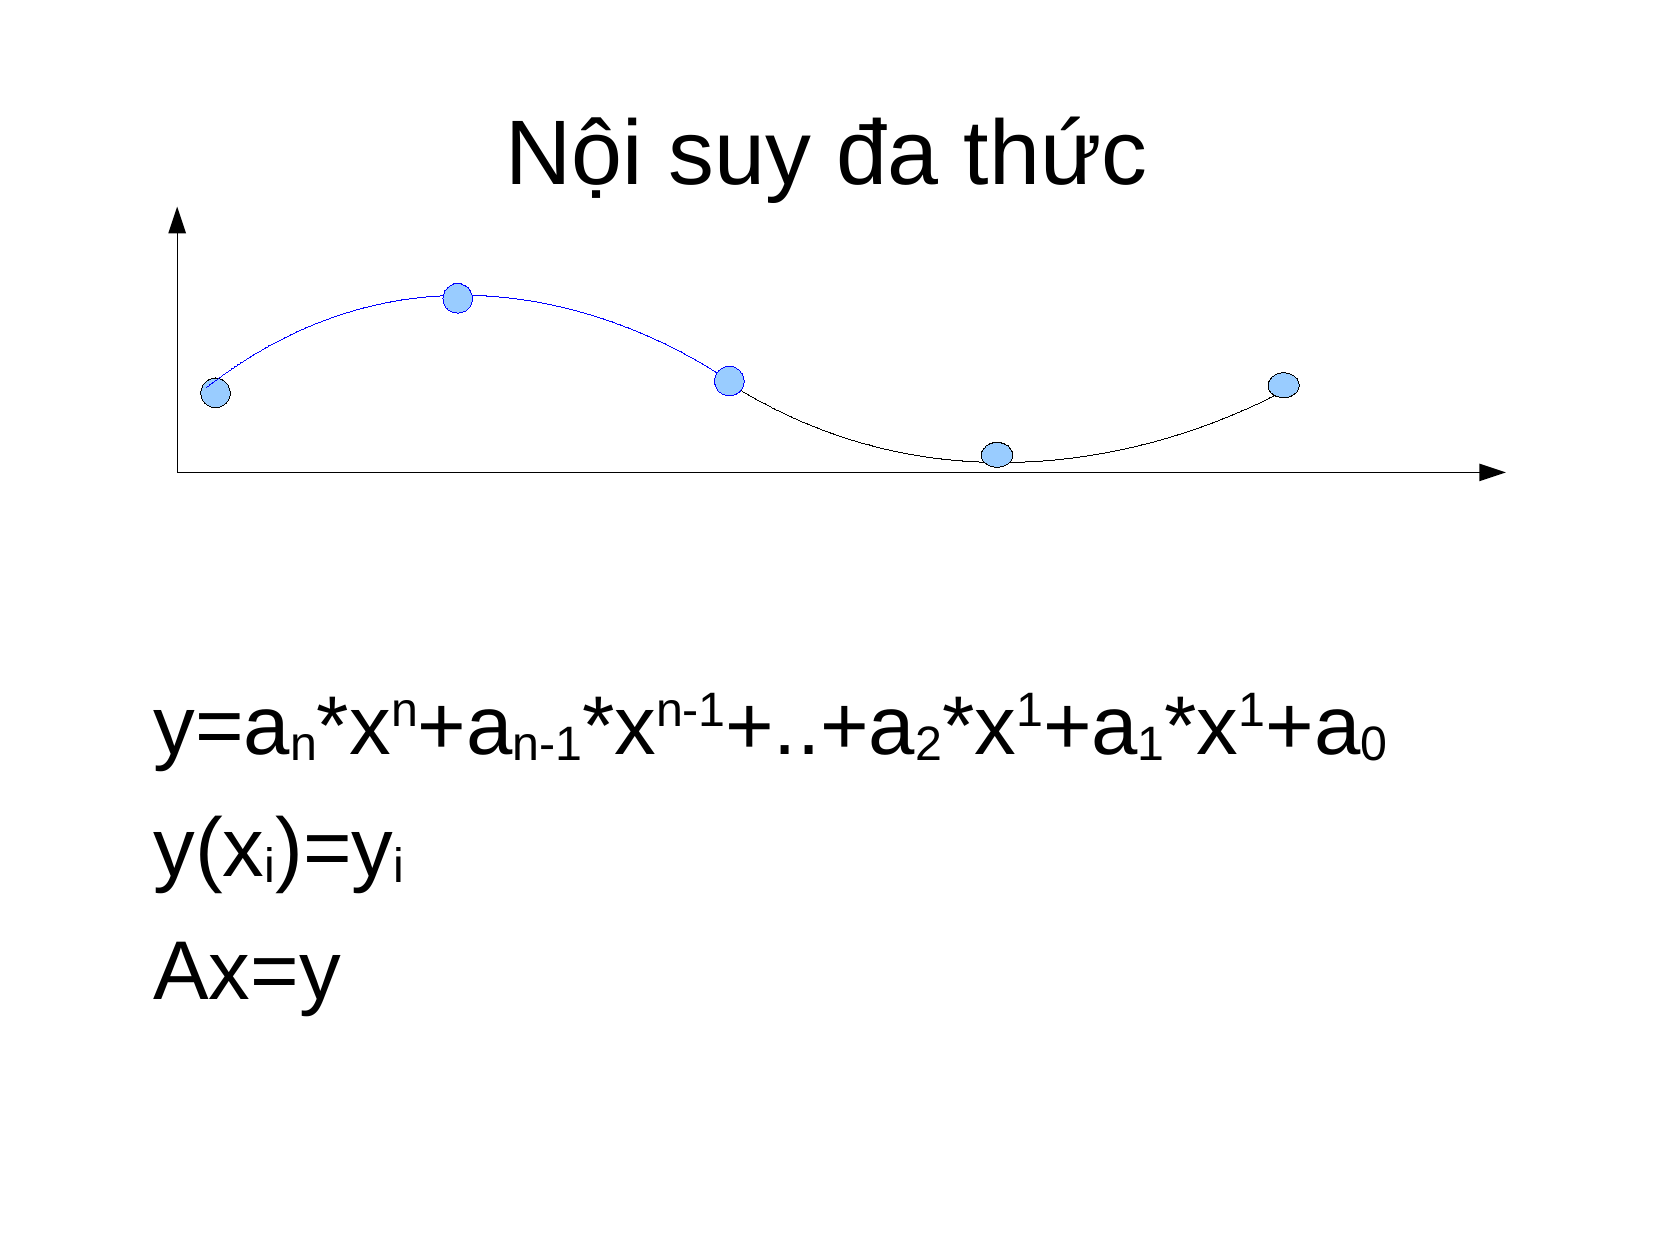

# Nội suy đa thức
y=an*xn+an-1*xn-1+..+a2*x1+a1*x1+a0
y(xi)=yi
Ax=y